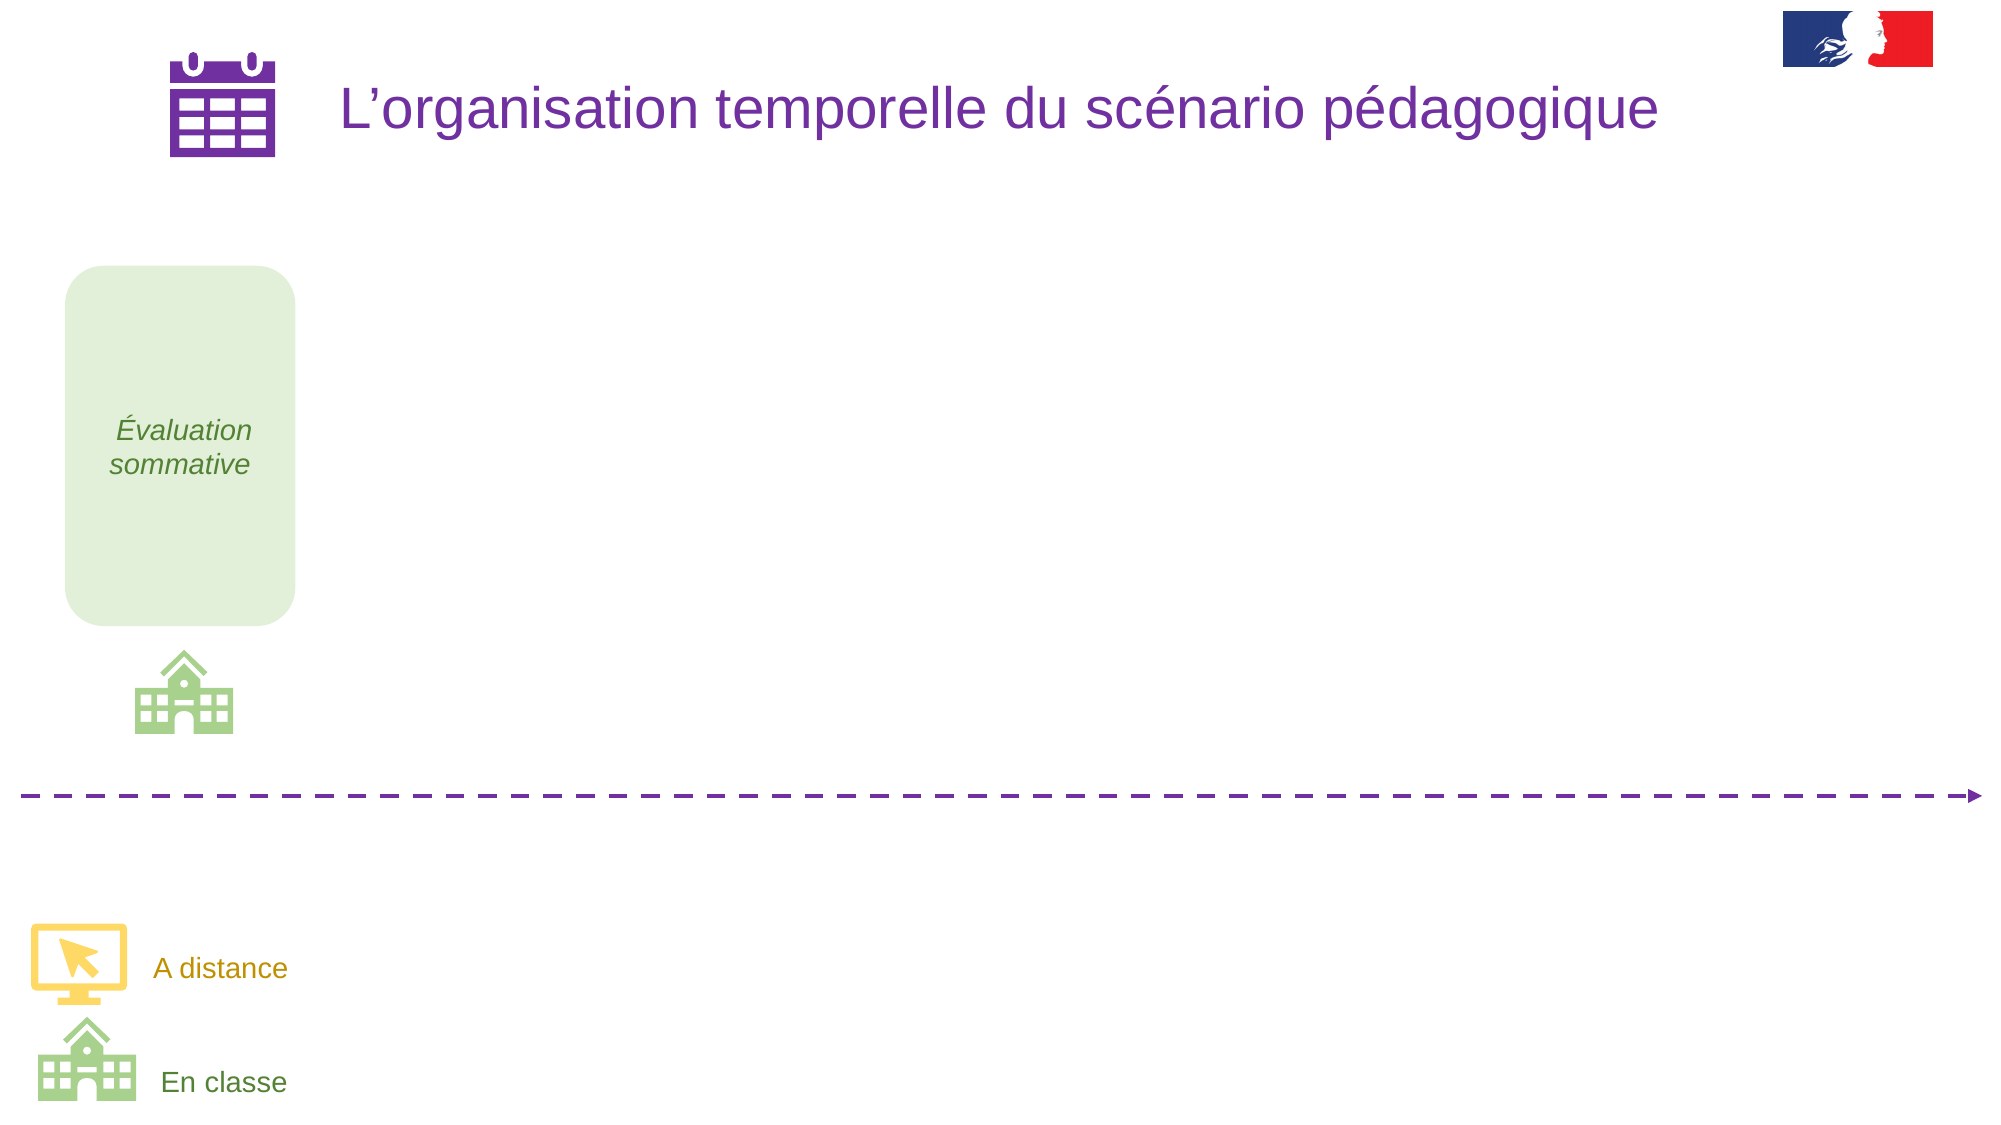

L’organisation temporelle du scénario pédagogique
 Évaluation sommative
A distance
En classe